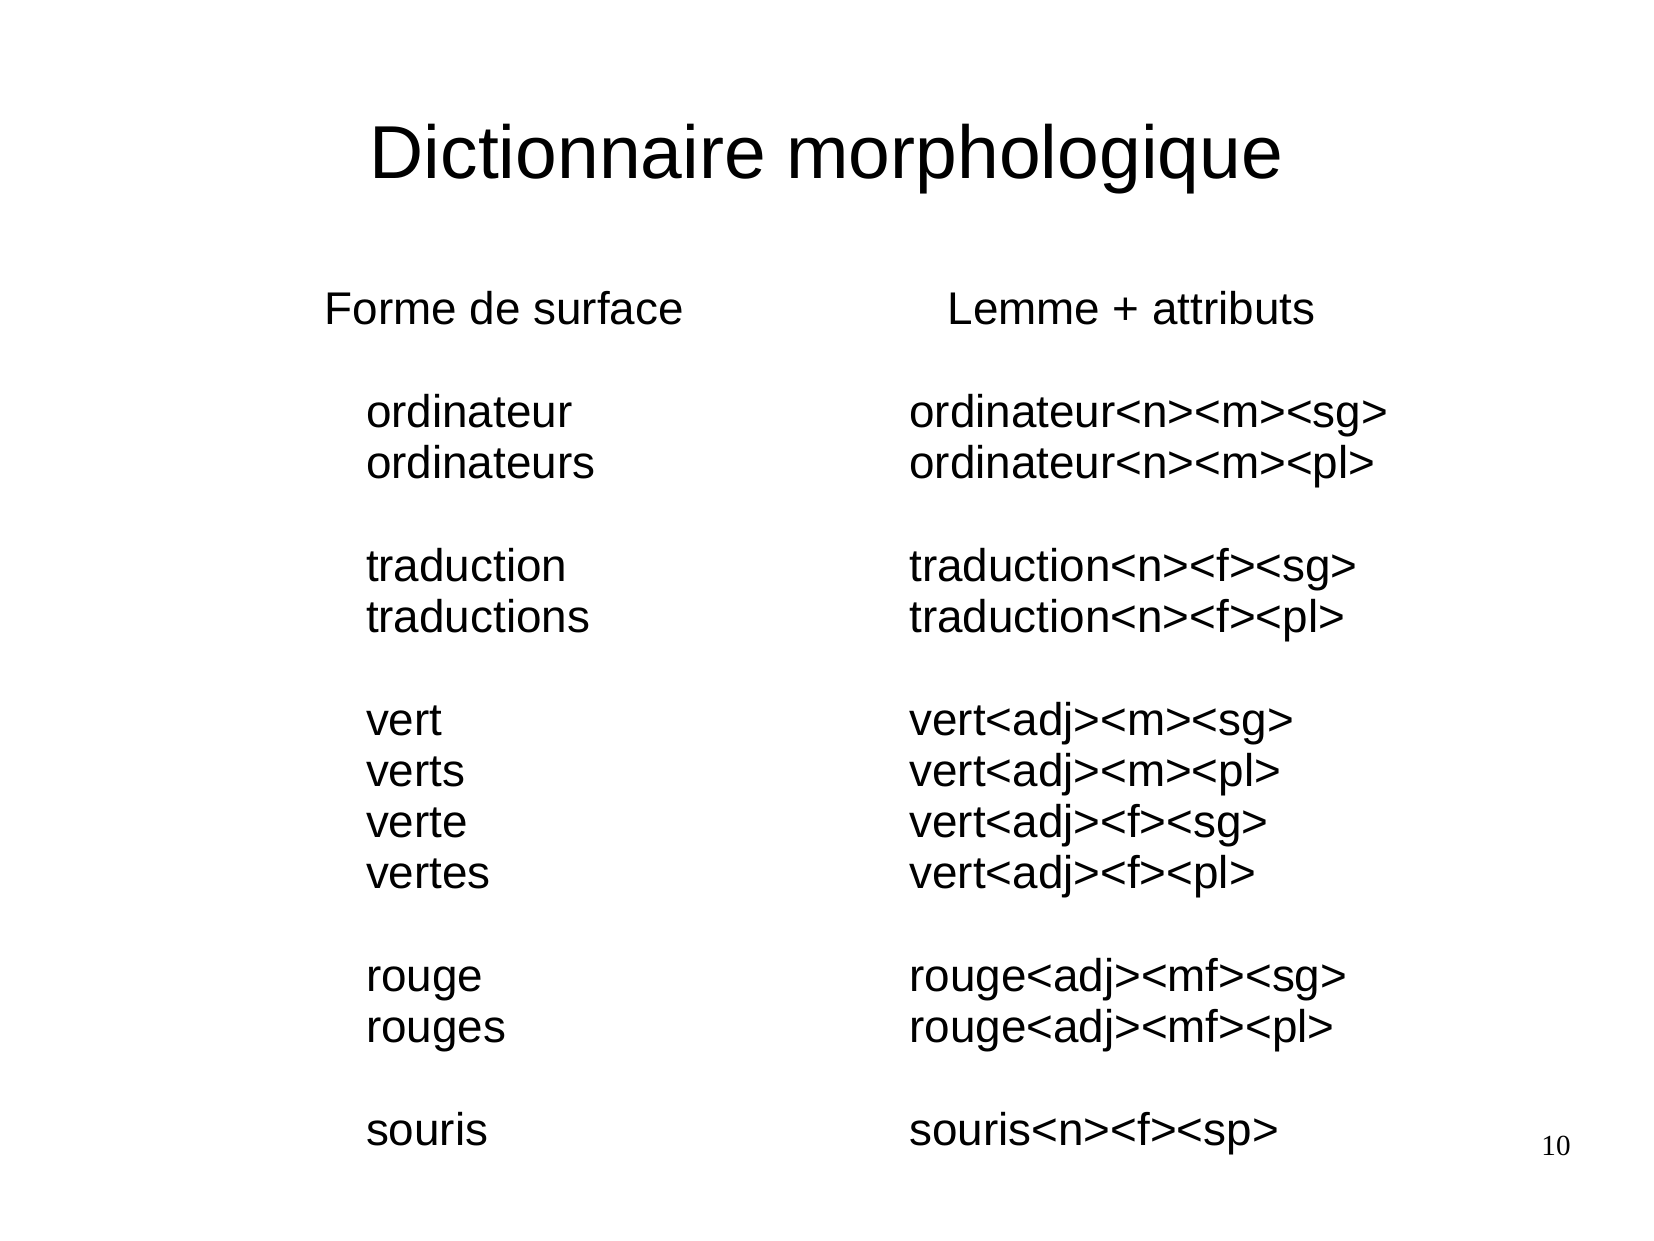

# Dictionnaire morphologique
Forme de surface
ordinateur
ordinateurs
traduction
traductions
vert
verts
verte
vertes
rouge
rouges
souris
 Lemme + attributs
ordinateur<n><m><sg>
ordinateur<n><m><pl>
traduction<n><f><sg>
traduction<n><f><pl>
vert<adj><m><sg>
vert<adj><m><pl>
vert<adj><f><sg>
vert<adj><f><pl>
rouge<adj><mf><sg>
rouge<adj><mf><pl>
souris<n><f><sp>
10